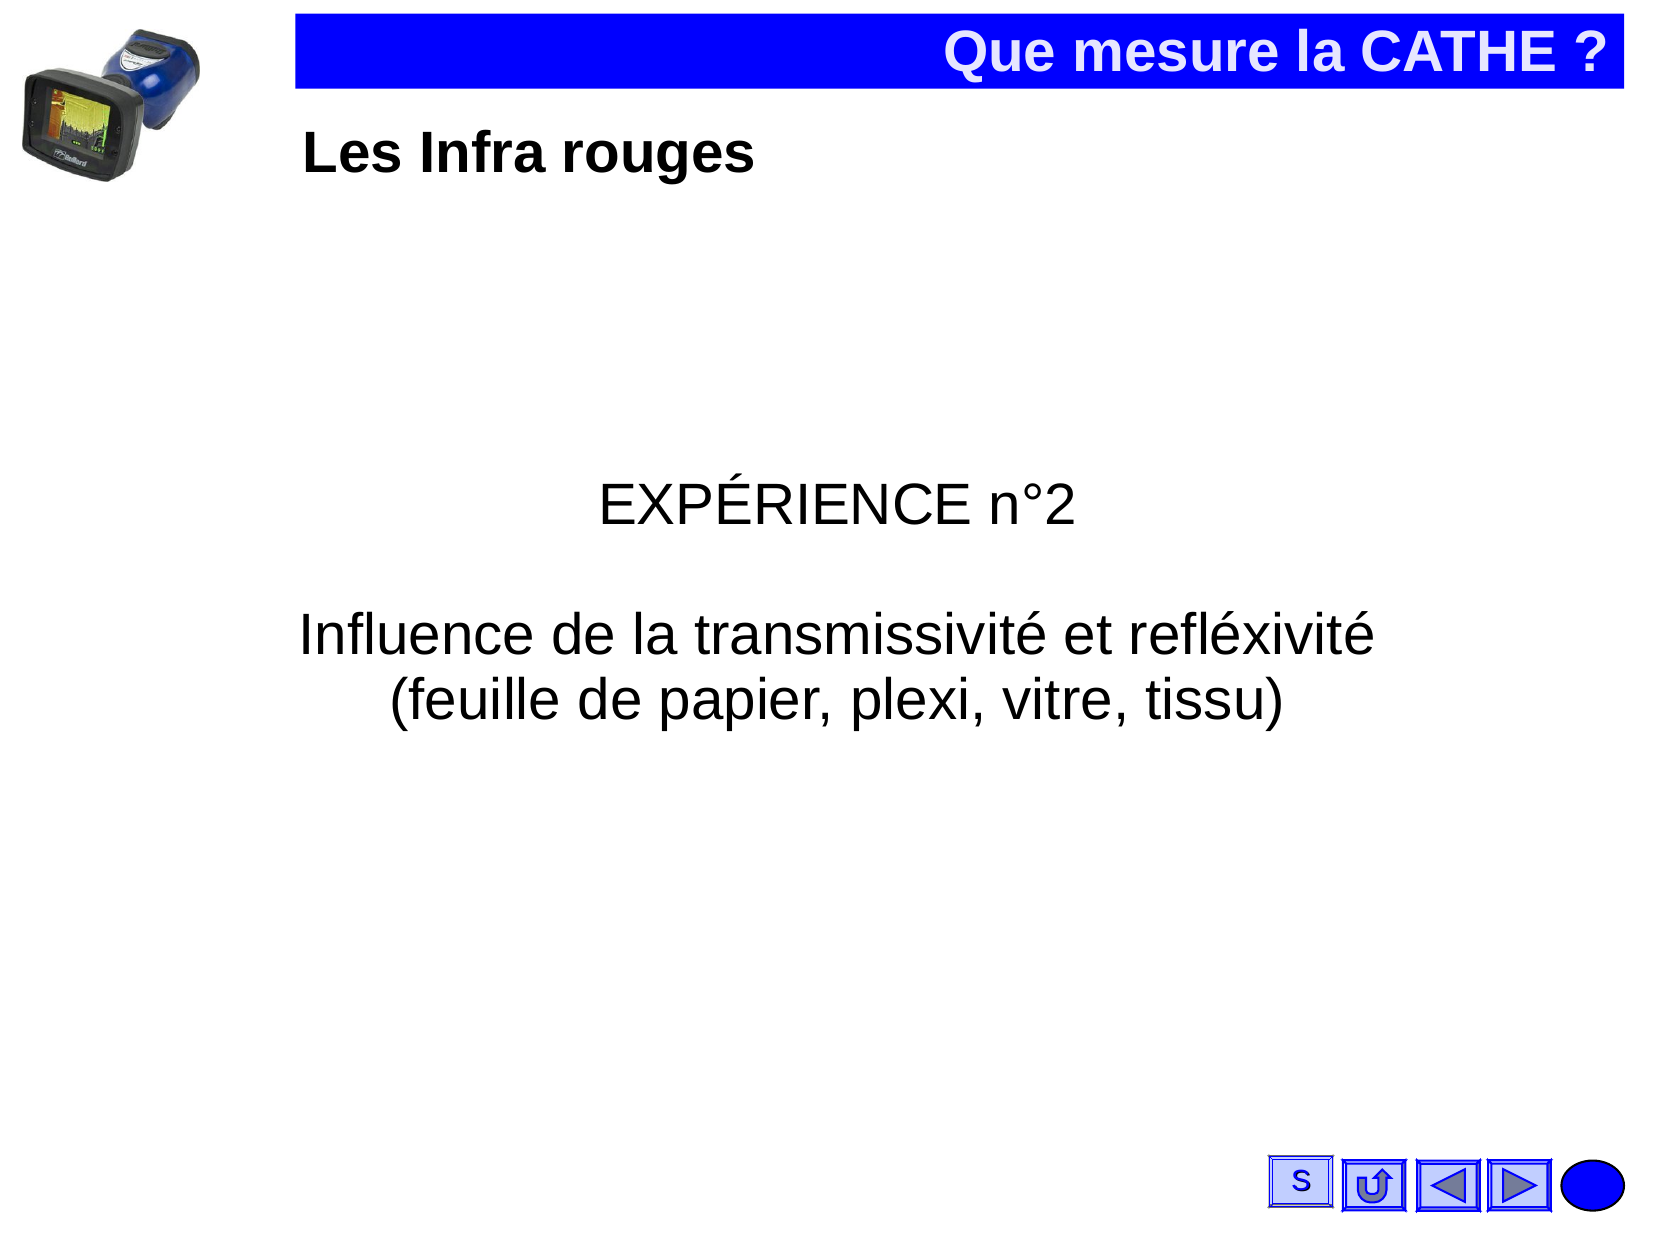

Que mesure la CATHE ?
Les Infra rouges
EXPÉRIENCE n°2
Influence de la transmissivité et refléxivité
(feuille de papier, plexi, vitre, tissu)